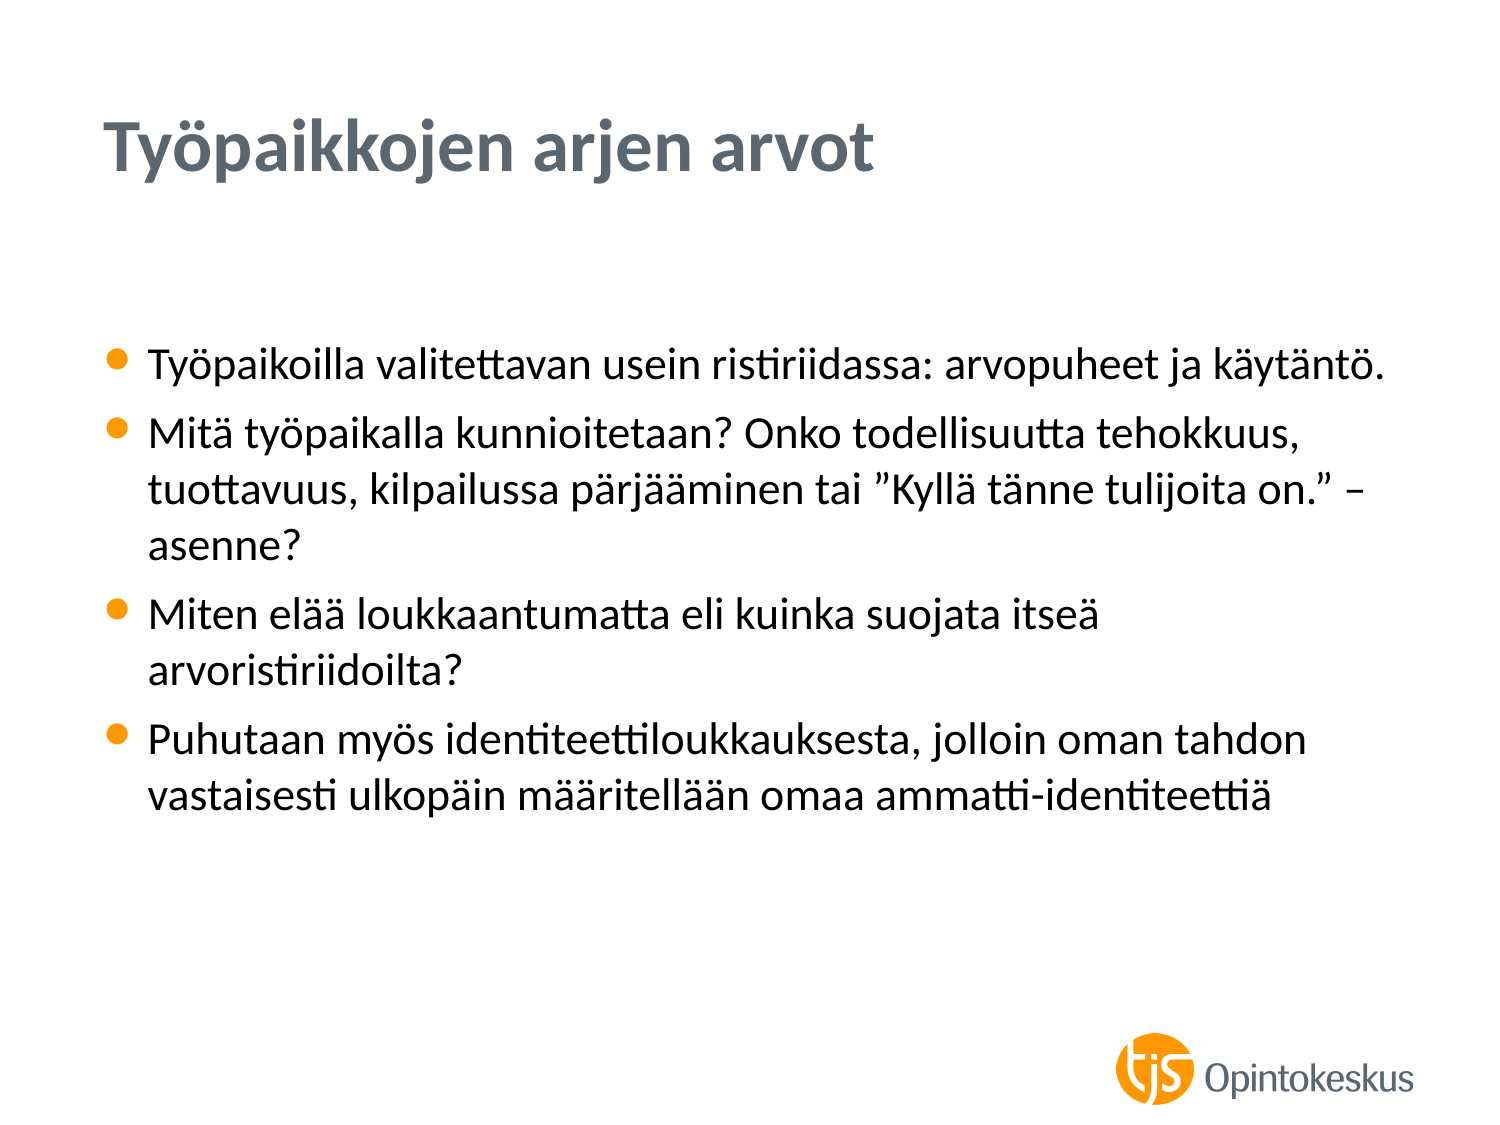

Työpaikkojen arjen arvot
# Työpaikoilla valitettavan usein ristiriidassa: arvopuheet ja käytäntö.
Mitä työpaikalla kunnioitetaan? Onko todellisuutta tehokkuus, tuottavuus, kilpailussa pärjääminen tai ”Kyllä tänne tulijoita on.” – asenne?
Miten elää loukkaantumatta eli kuinka suojata itseä arvoristiriidoilta?
Puhutaan myös identiteettiloukkauksesta, jolloin oman tahdon vastaisesti ulkopäin määritellään omaa ammatti-identiteettiä